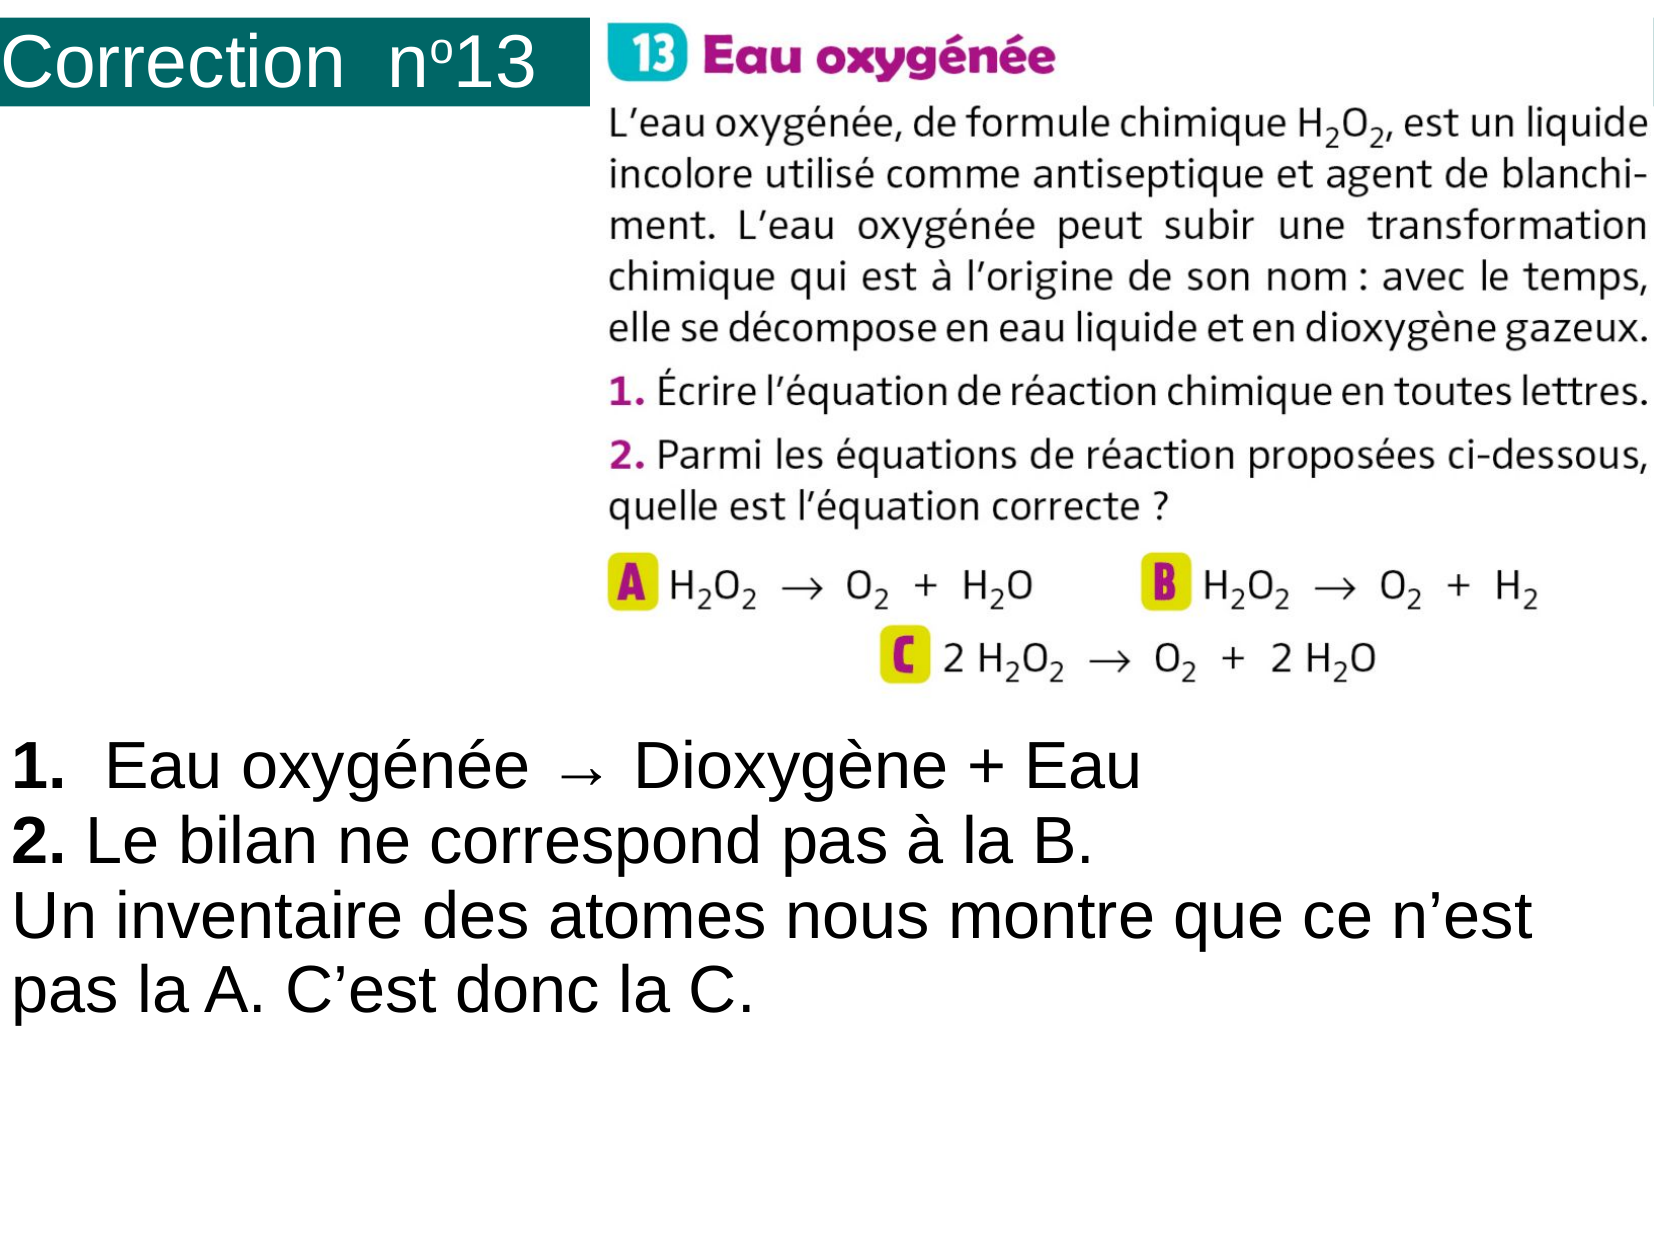

# Correction no13
1. Eau oxygénée → Dioxygène + Eau
2. Le bilan ne correspond pas à la B.
Un inventaire des atomes nous montre que ce n’est pas la A. C’est donc la C.